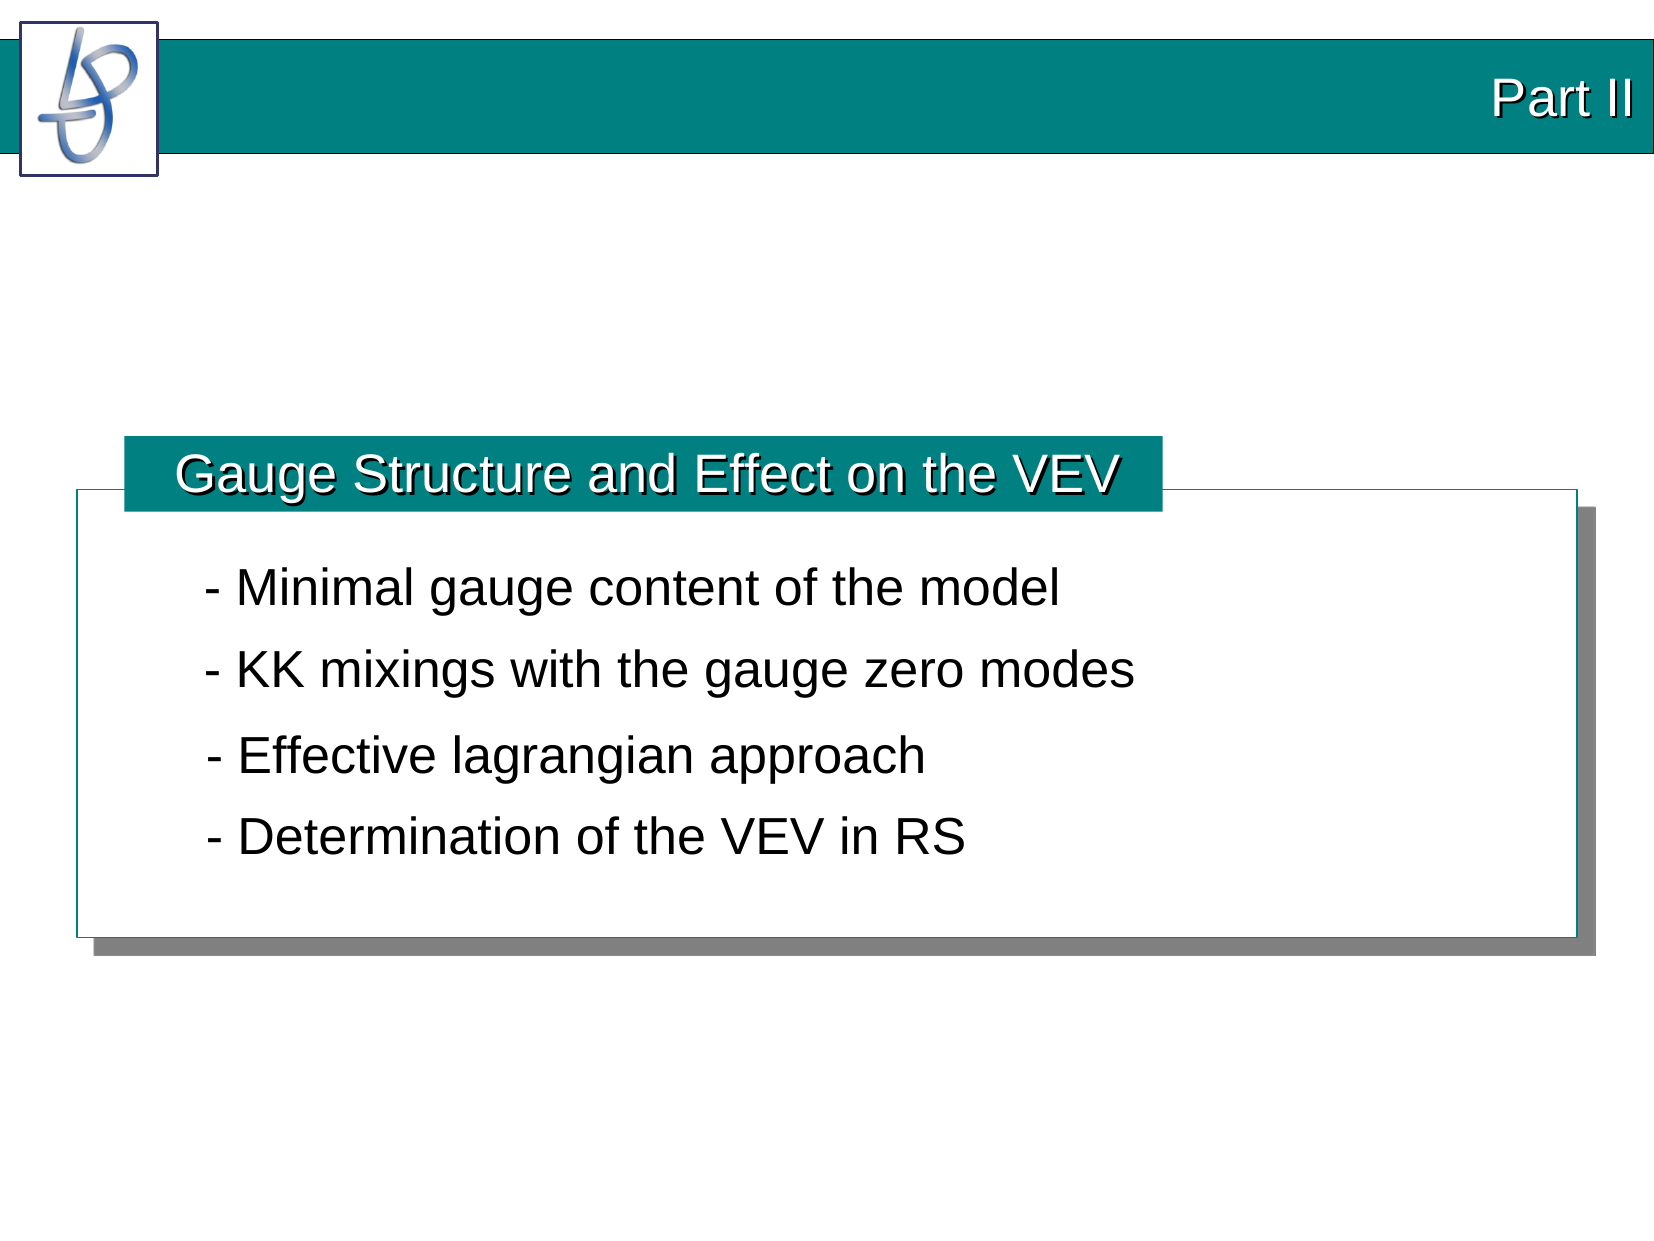

Part II
Gauge Structure and Effect on the VEV
- Minimal gauge content of the model
- KK mixings with the gauge zero modes
- Effective lagrangian approach
- Determination of the VEV in RS